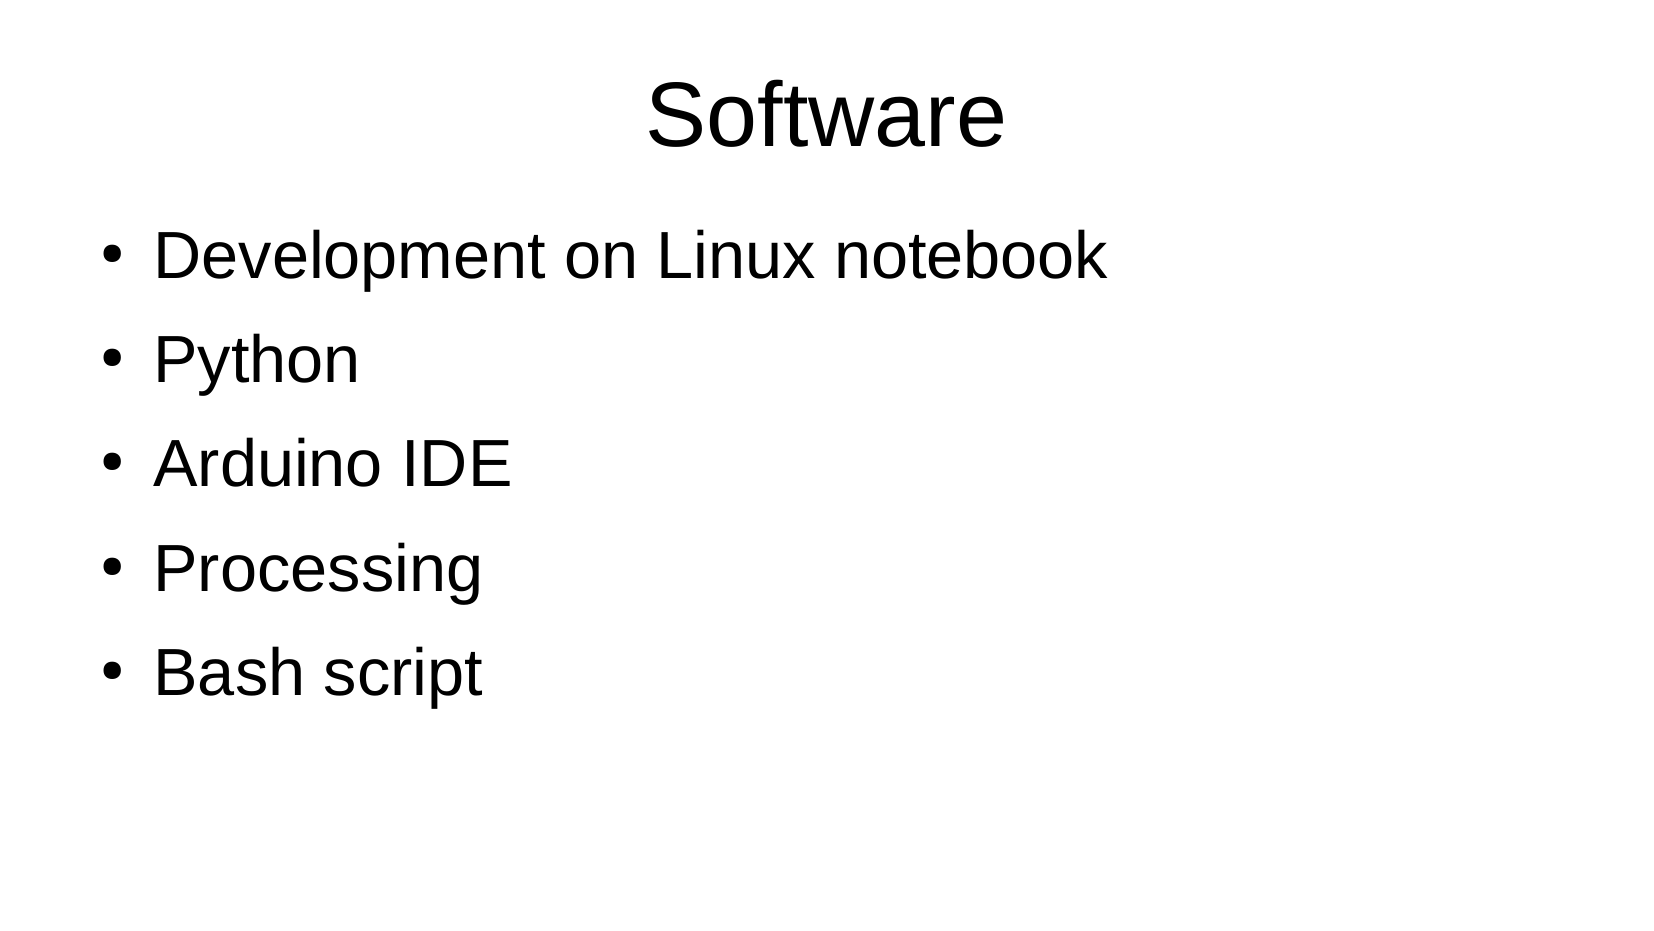

# Software
Development on Linux notebook
Python
Arduino IDE
Processing
Bash script